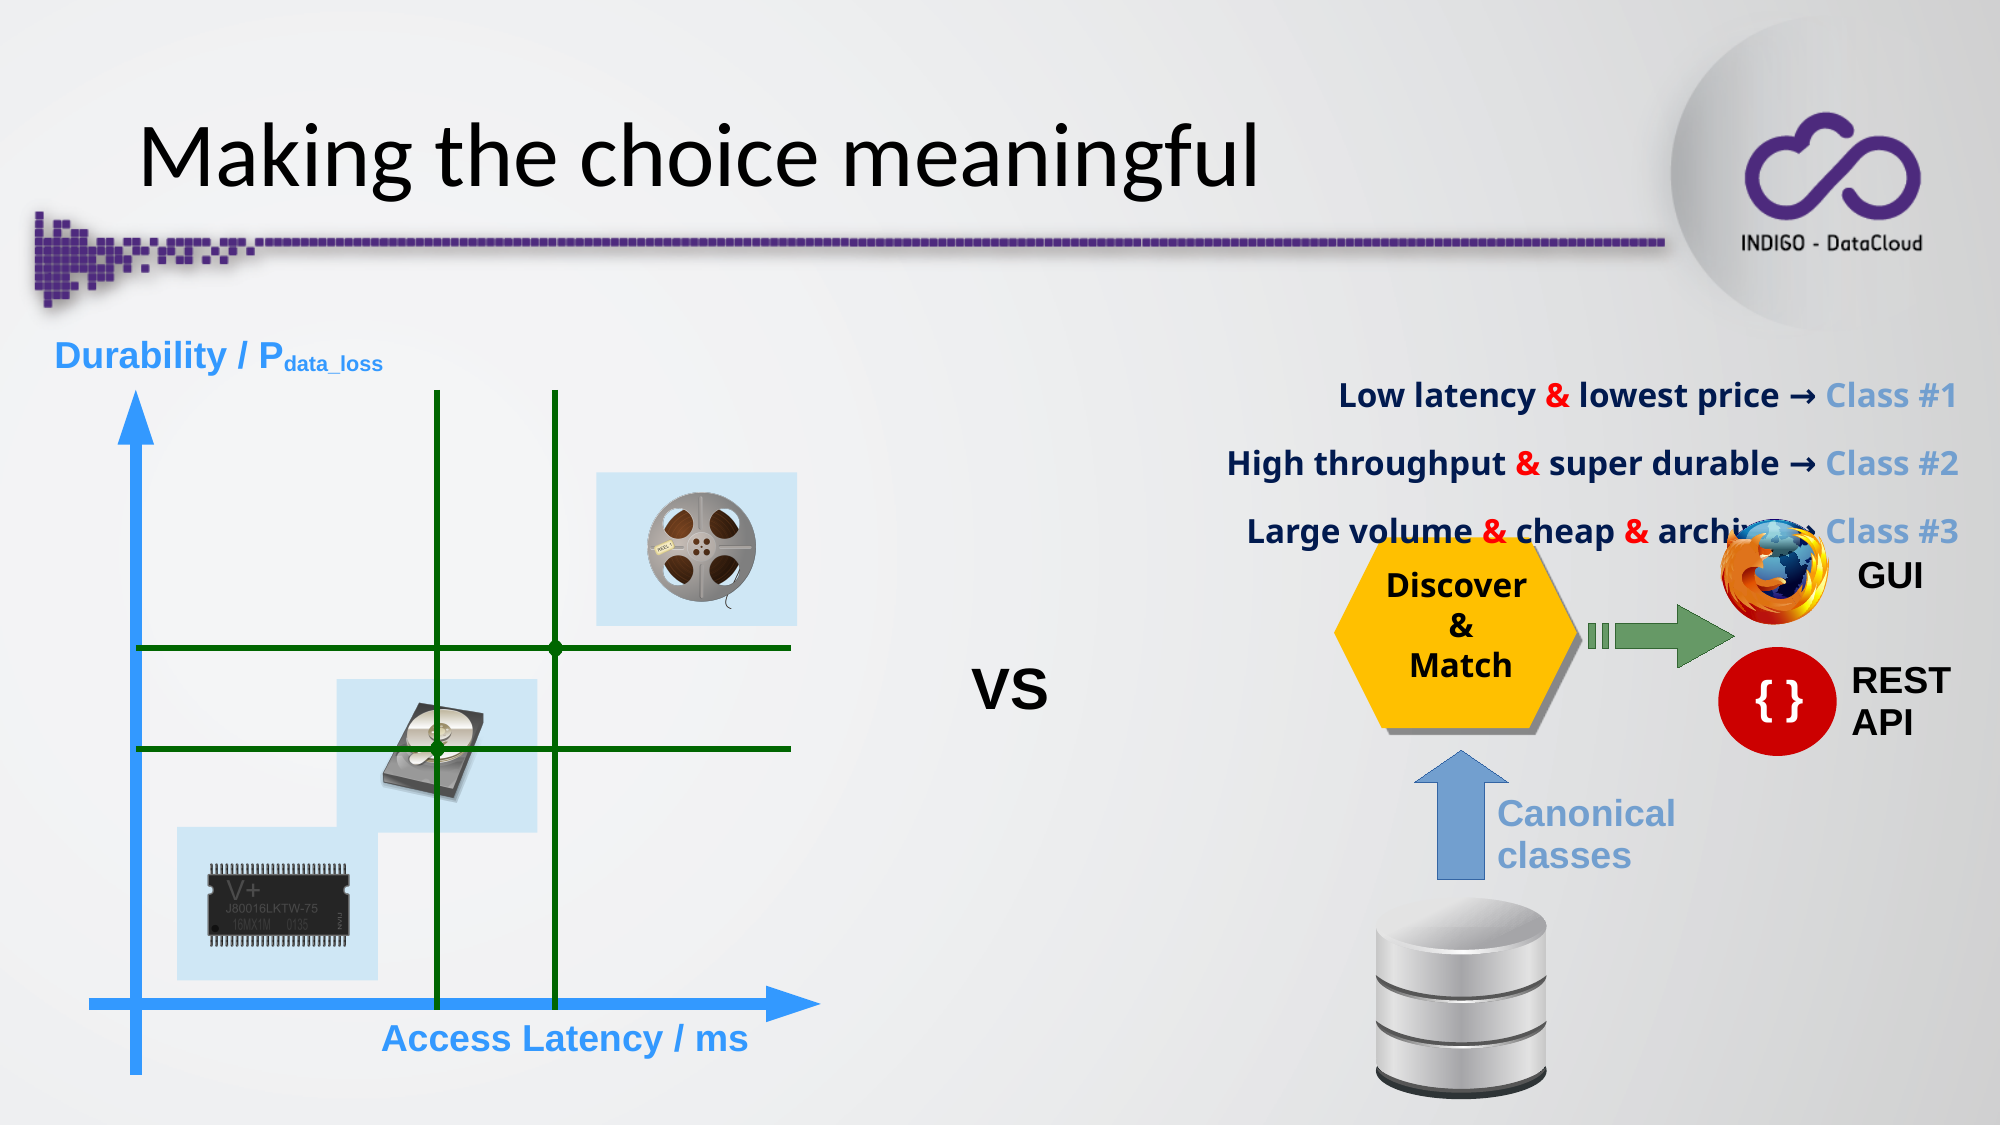

# Making the choice meaningful
Durability / Pdata_loss
Low latency & lowest price → Class #1
High throughput & super durable → Class #2
Large volume & cheap & archive → Class #3
Discover
&
Match
GUI
{ }
VS
REST
API
Canonical
classes
Access Latency / ms